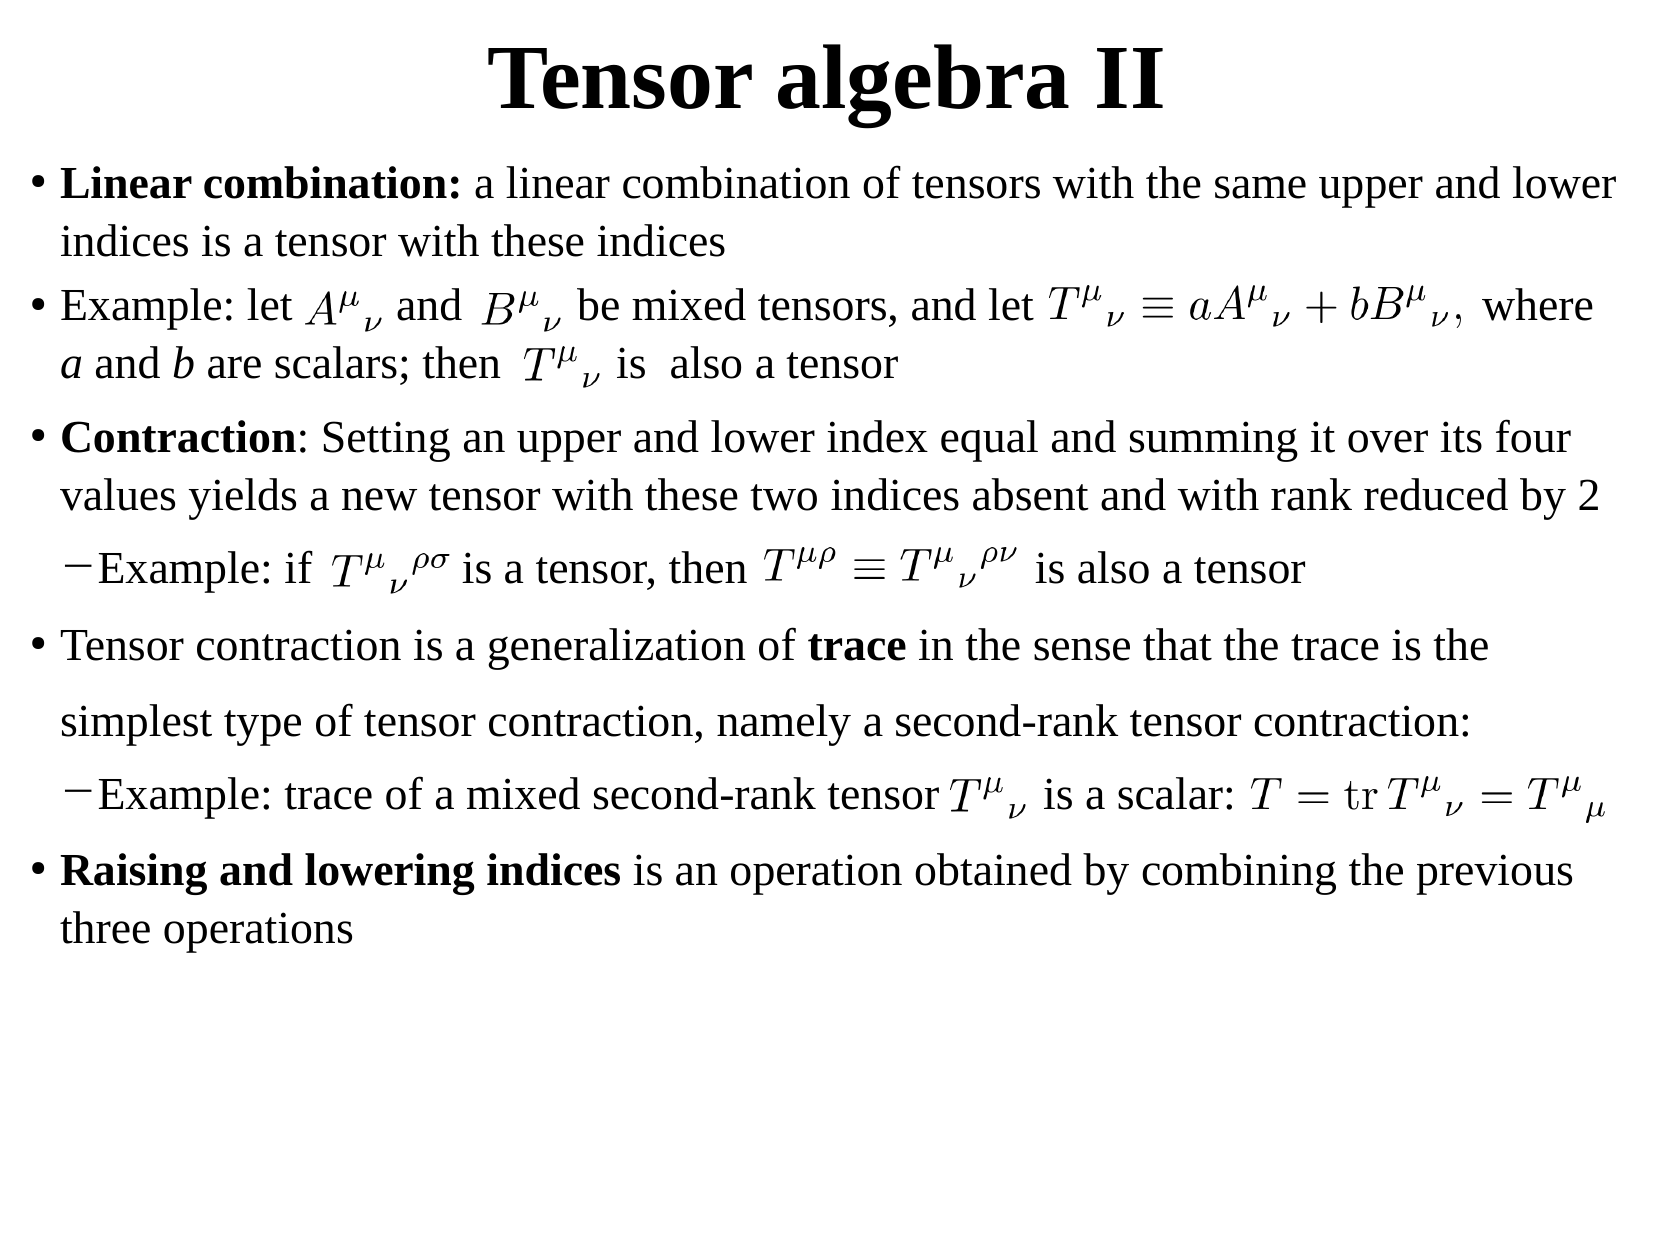

Tensor algebra II
# Linear combination: a linear combination of tensors with the same upper and lower indices is a tensor with these indices
Example: let and be mixed tensors, and let where a and b are scalars; then is also a tensor
Contraction: Setting an upper and lower index equal and summing it over its four values yields a new tensor with these two indices absent and with rank reduced by 2
Example: if is a tensor, then is also a tensor
Tensor contraction is a generalization of trace in the sense that the trace is the simplest type of tensor contraction, namely a second-rank tensor contraction:
Example: trace of a mixed second-rank tensor is a scalar:
Raising and lowering indices is an operation obtained by combining the previous three operations